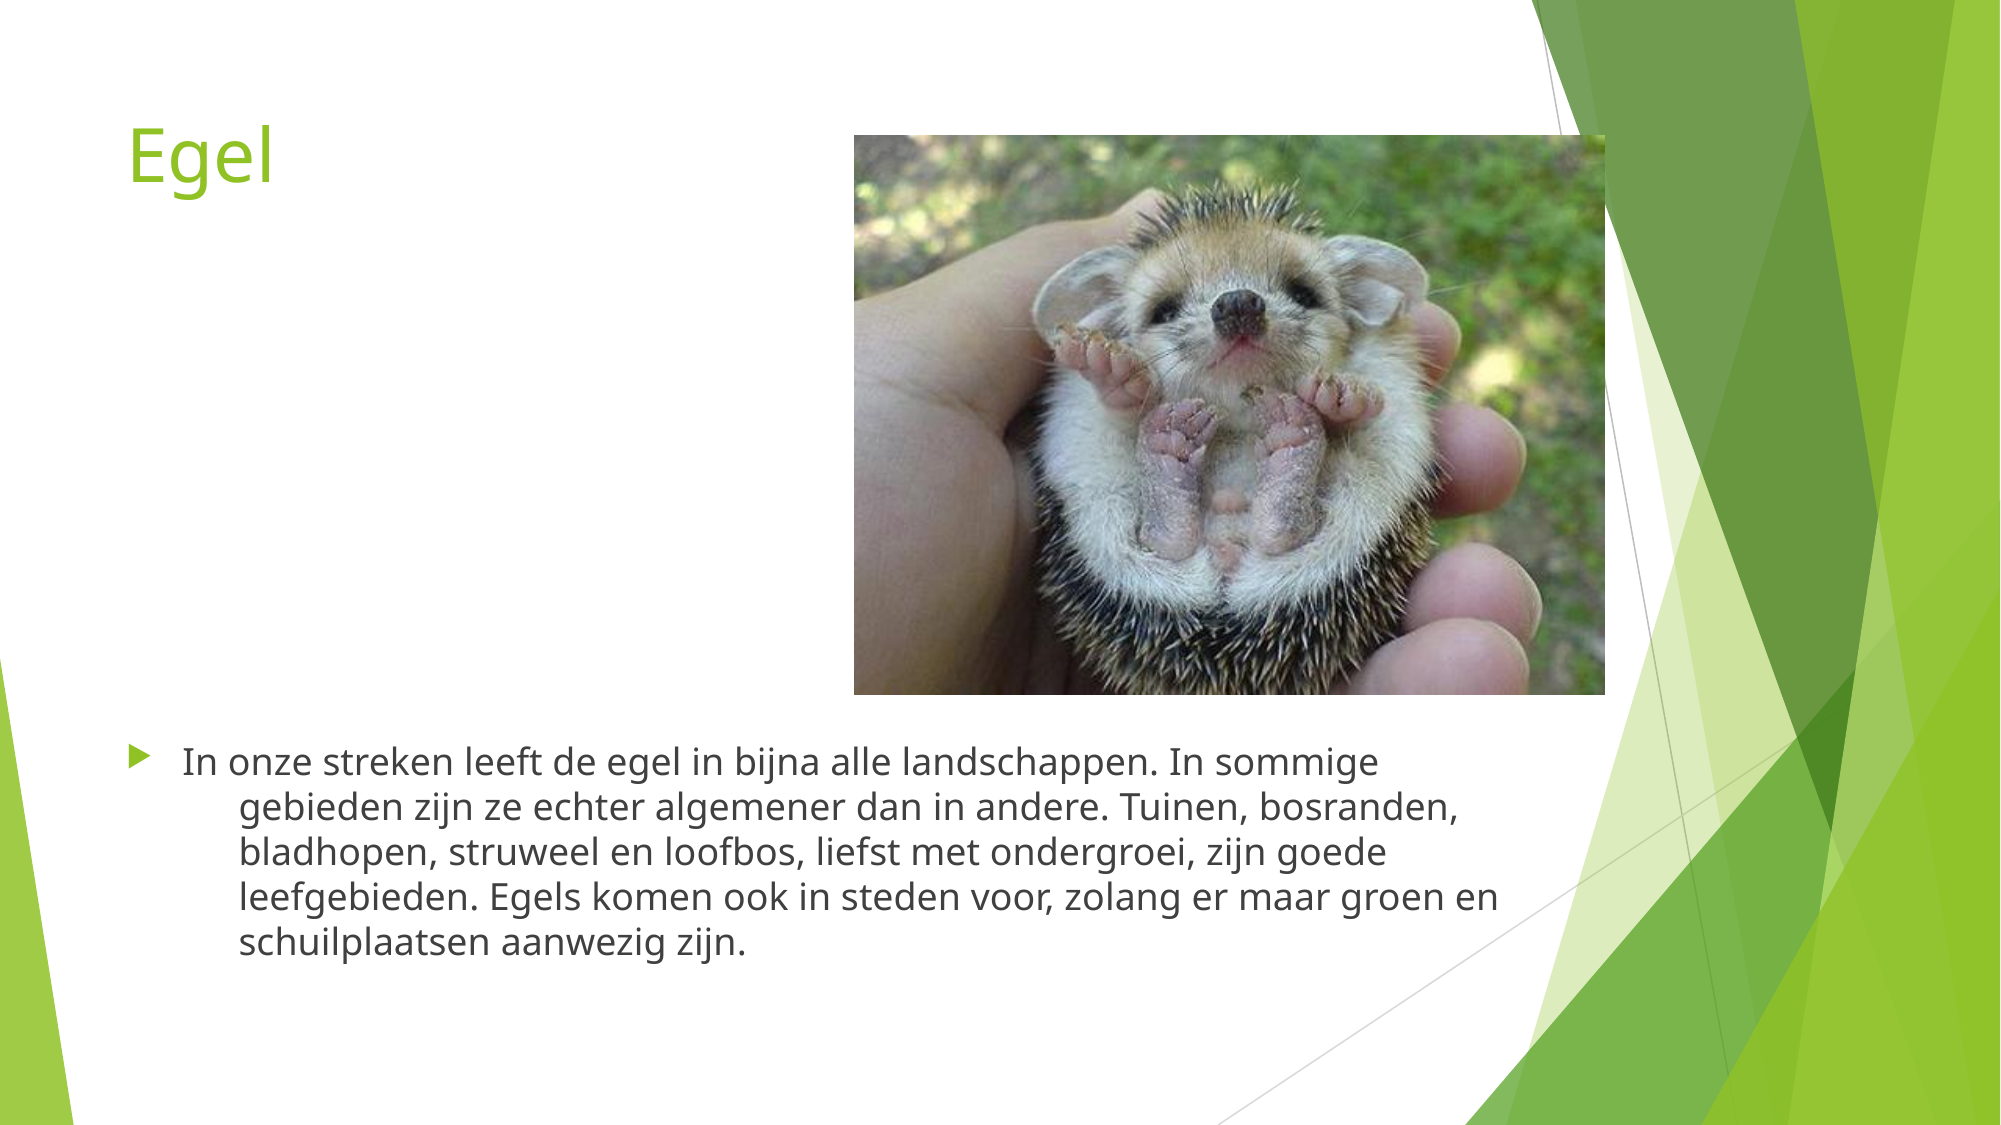

# Egel
In onze streken leeft de egel in bijna alle landschappen. In sommige gebieden zijn ze echter algemener dan in andere. Tuinen, bosranden, bladhopen, struweel en loofbos, liefst met ondergroei, zijn goede leefgebieden. Egels komen ook in steden voor, zolang er maar groen en schuilplaatsen aanwezig zijn.